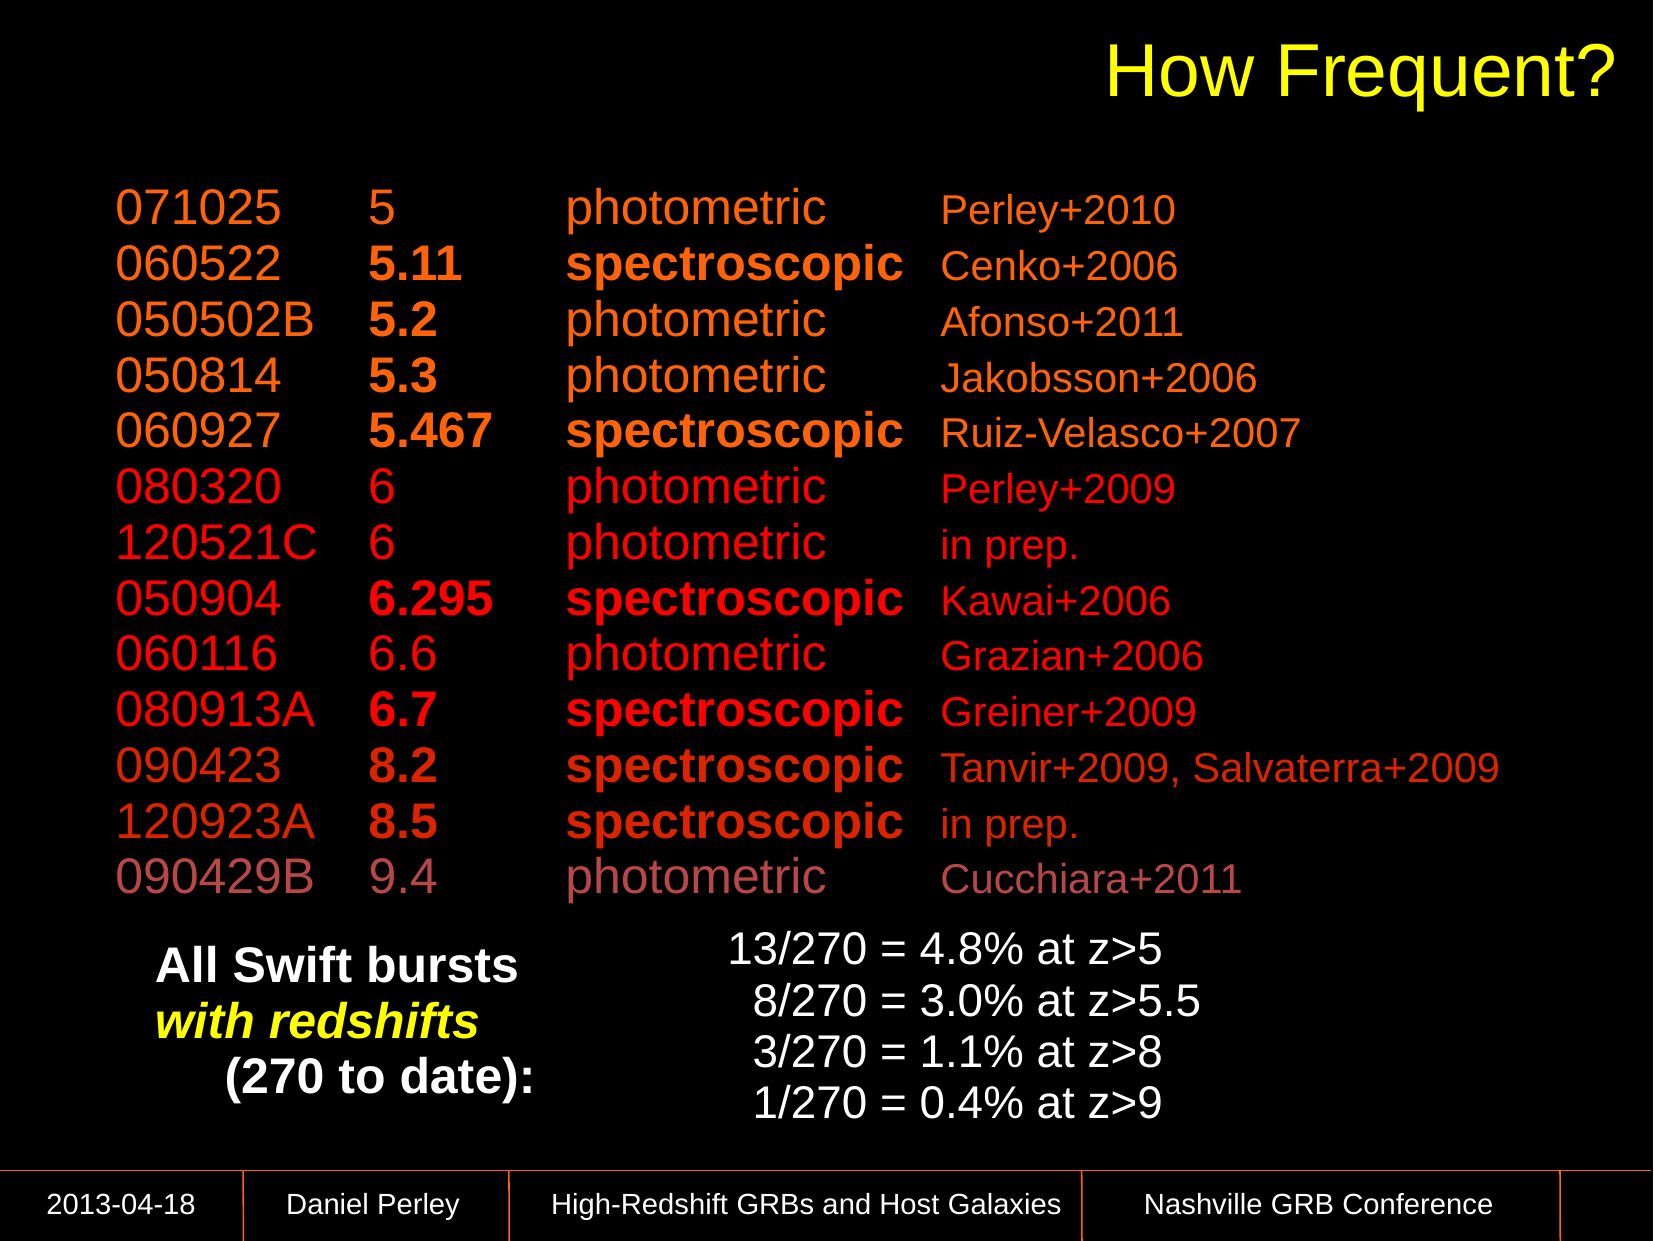

# How Frequent?
071025 	 5 	photometric	 	Perley+2010
060522	 5.11	 	spectroscopic 	Cenko+2006
050502B	 5.2 	photometric 	Afonso+2011
050814	 5.3 	photometric 		Jakobsson+2006
060927	 5.467 	spectroscopic 	Ruiz-Velasco+2007
080320	 6 	photometric 	Perley+2009
120521C	 6 	photometric 	in prep.
050904	 6.295 	spectroscopic	Kawai+2006
060116	 6.6 	photometric 	Grazian+2006
080913A	 6.7 	spectroscopic 	Greiner+2009
090423	 8.2 	spectroscopic	Tanvir+2009, Salvaterra+2009
120923A	 8.5 	 	spectroscopic	in prep.
090429B	 9.4 	photometric		Cucchiara+2011
13/270 = 4.8% at z>5
 8/270 = 3.0% at z>5.5
 3/270 = 1.1% at z>8
 1/270 = 0.4% at z>9
All Swift bursts
with redshifts
 (270 to date):